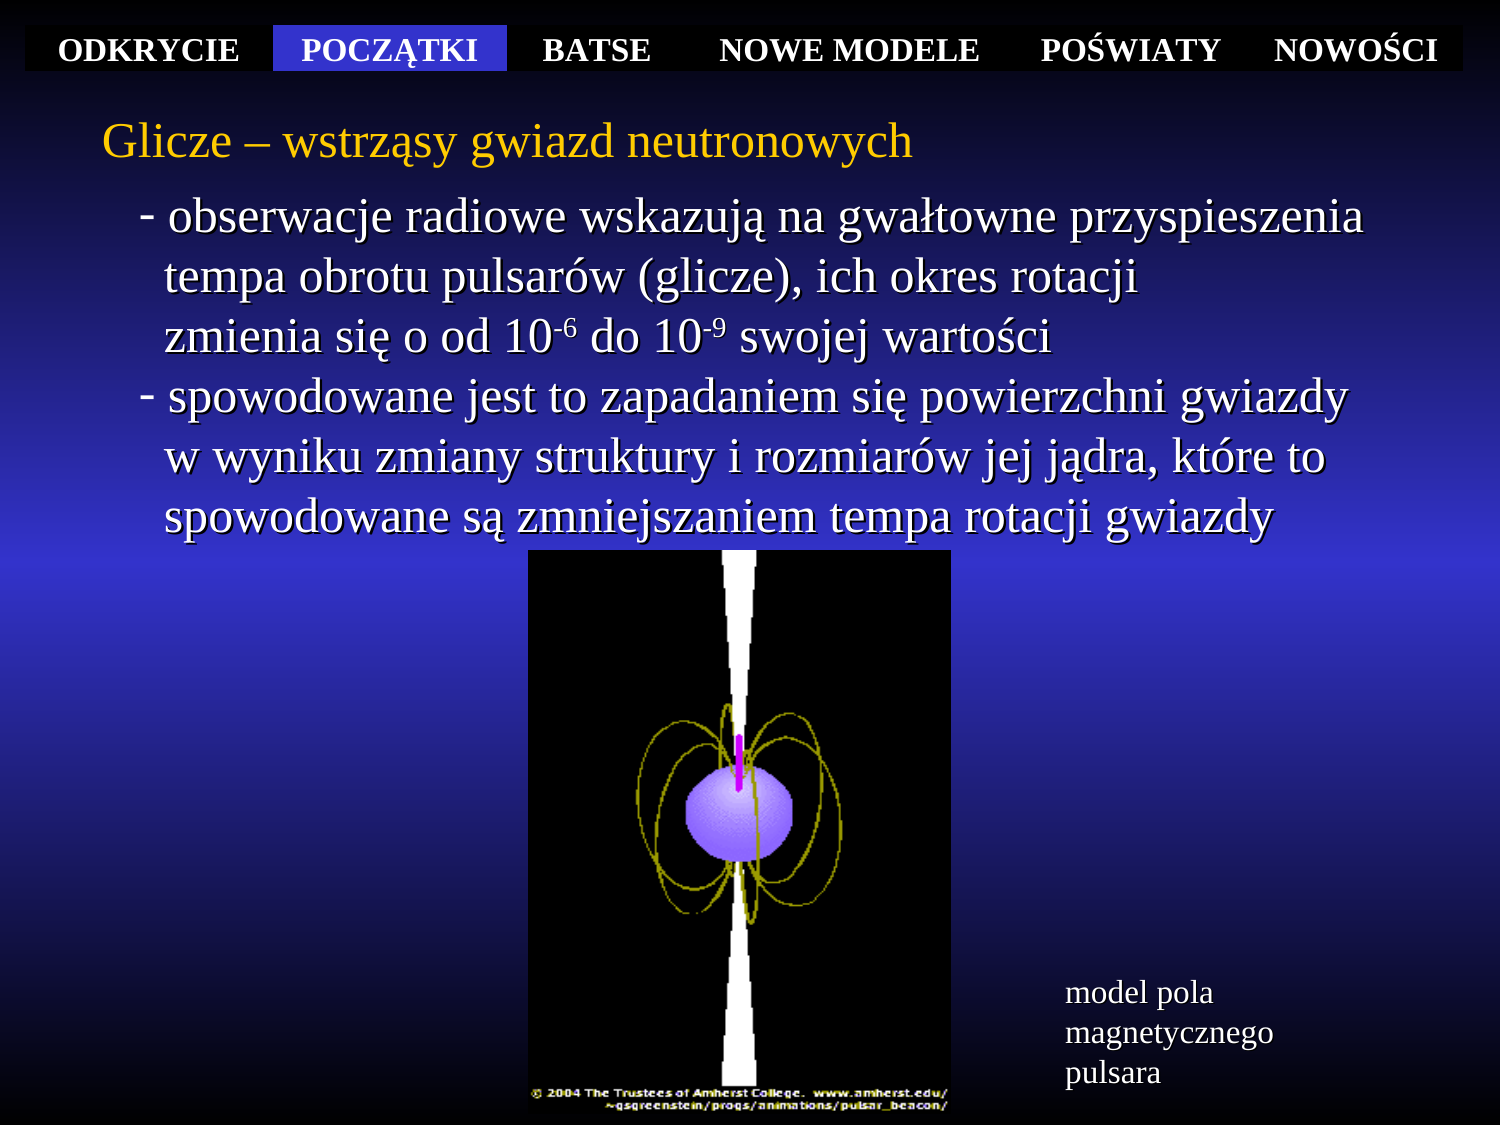

| ODKRYCIE | POCZĄTKI | BATSE | NOWE MODELE | POŚWIATY | NOWOŚCI |
| --- | --- | --- | --- | --- | --- |
Glicze – wstrząsy gwiazd neutronowych
 obserwacje radiowe wskazują na gwałtowne przyspieszenia
 tempa obrotu pulsarów (glicze), ich okres rotacji
 zmienia się o od 10-6 do 10-9 swojej wartości
 spowodowane jest to zapadaniem się powierzchni gwiazdy
 w wyniku zmiany struktury i rozmiarów jej jądra, które to
 spowodowane są zmniejszaniem tempa rotacji gwiazdy
model pola
magnetycznego
pulsara